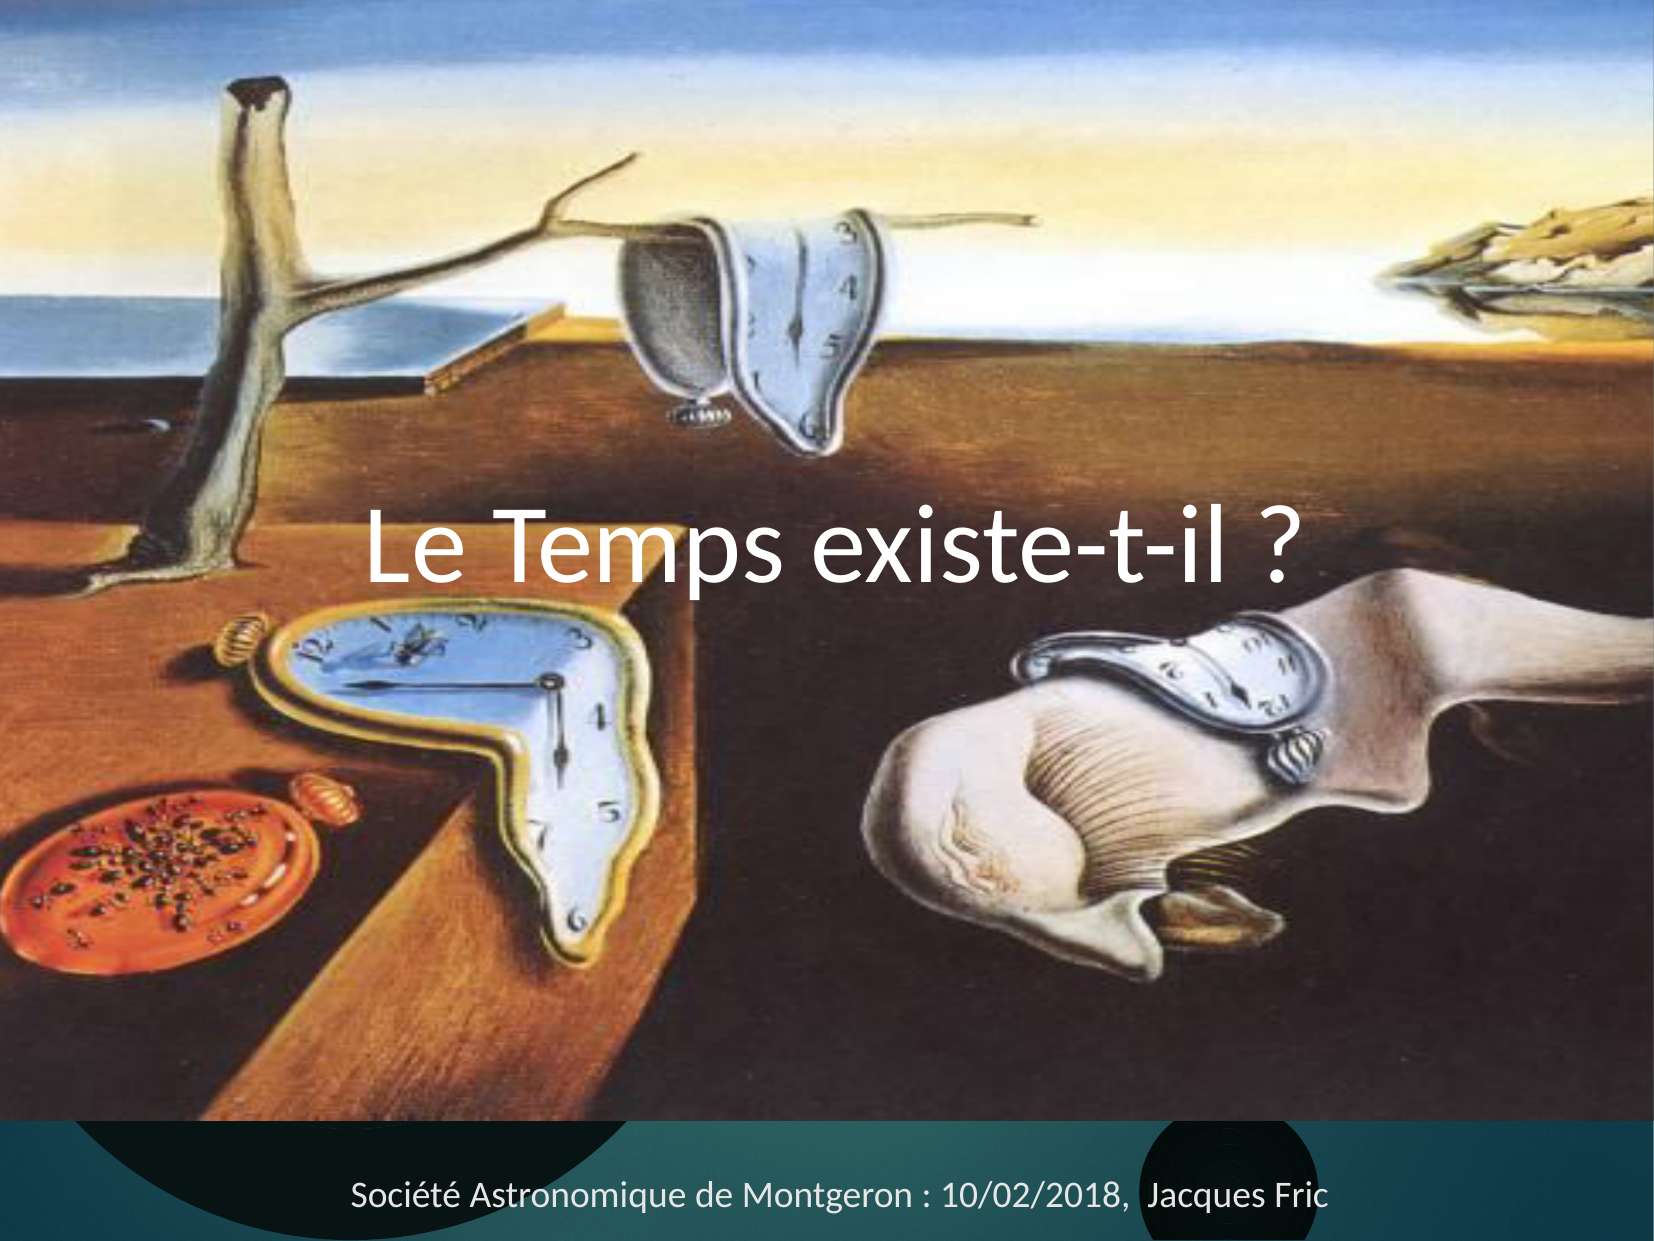

Le Temps existe-t-il ?
Société Astronomique de Montgeron : 10/02/2018, Jacques Fric